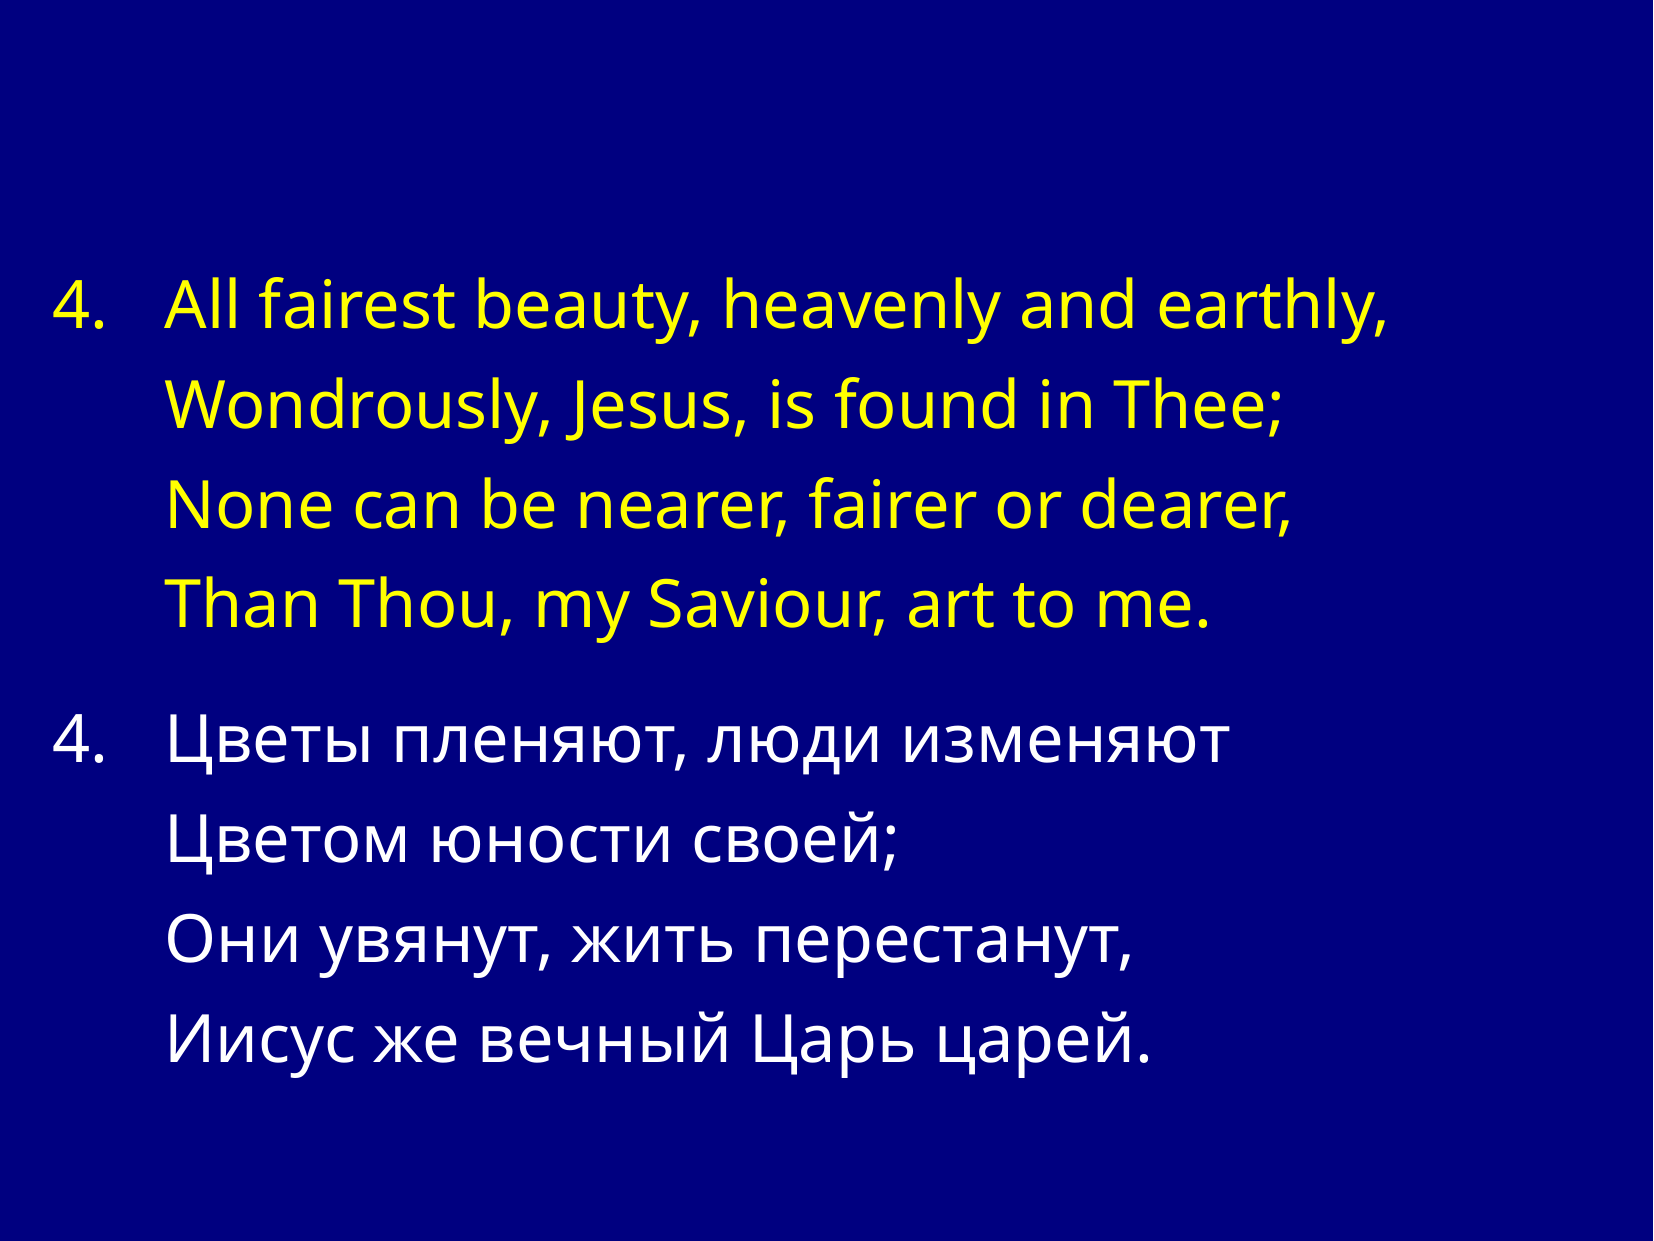

4.	All fairest beauty, heavenly and earthly,
	Wondrously, Jesus, is found in Thee;
	None can be nearer, fairer or dearer,
	Than Thou, my Saviour, art to me.
4.	Цветы пленяют, люди изменяют
	Цветом юности своей;
	Они увянут, жить перестанут,
	Иисус же вечный Царь царей.